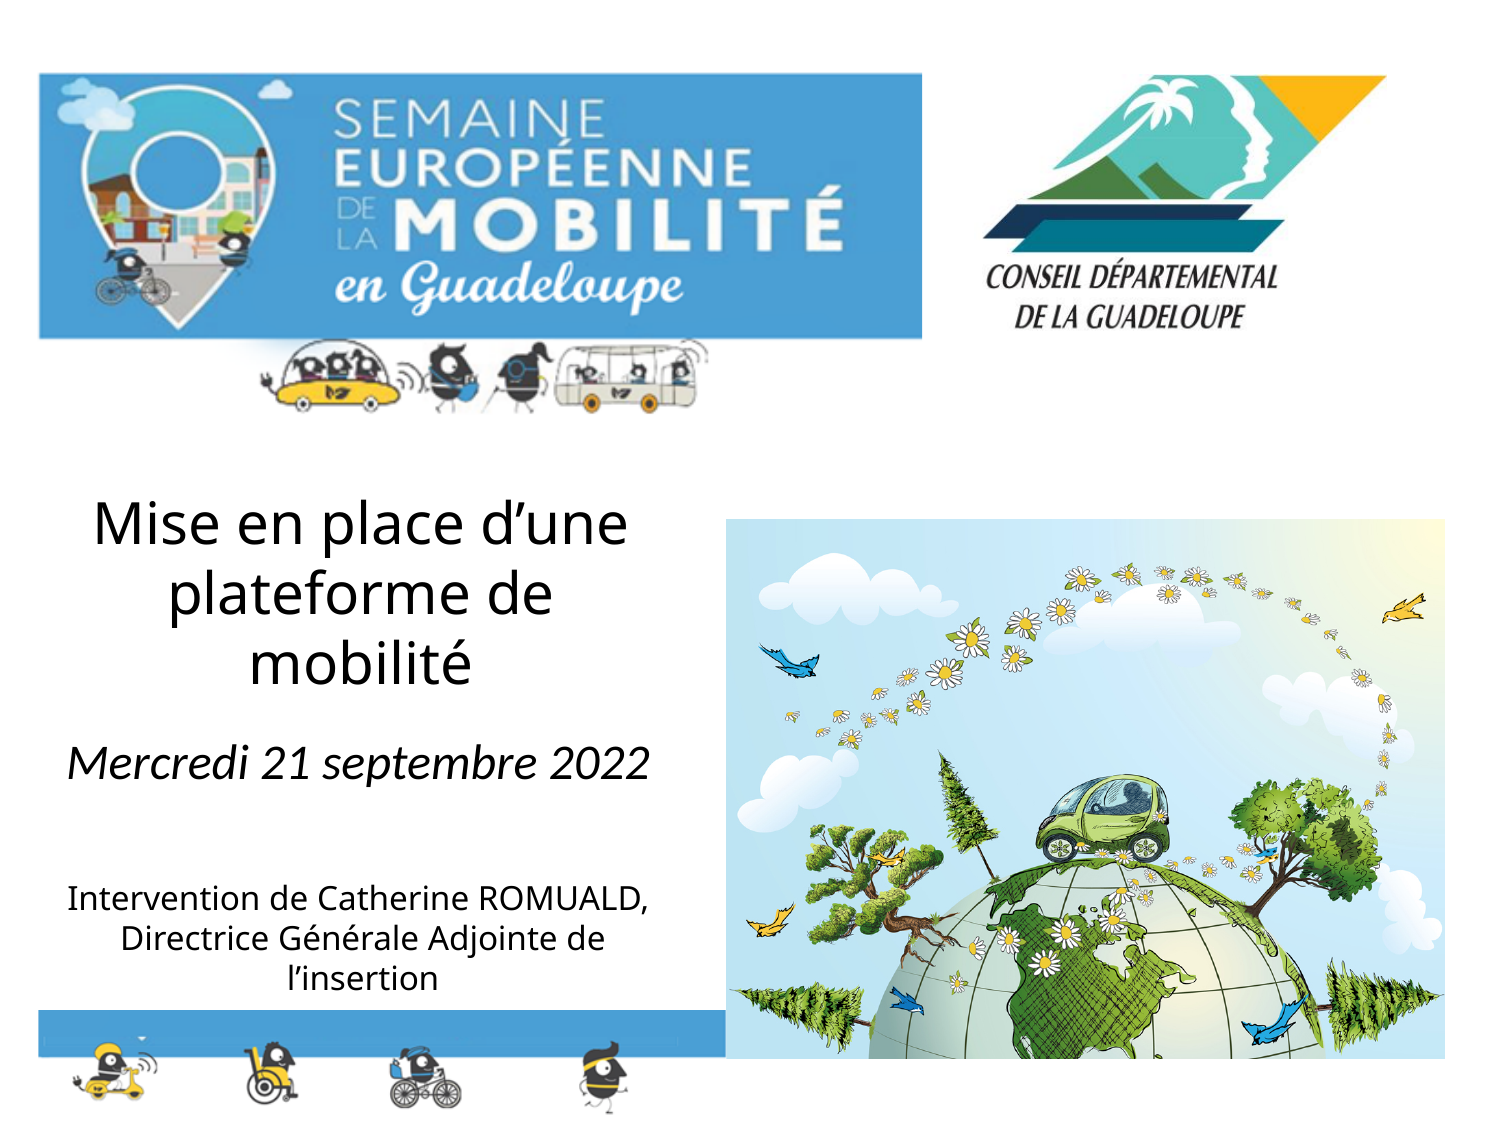

Mise en place d’une plateforme de mobilité
Mercredi 21 septembre 2022
Intervention de Catherine ROMUALD,
Directrice Générale Adjointe de l’insertion